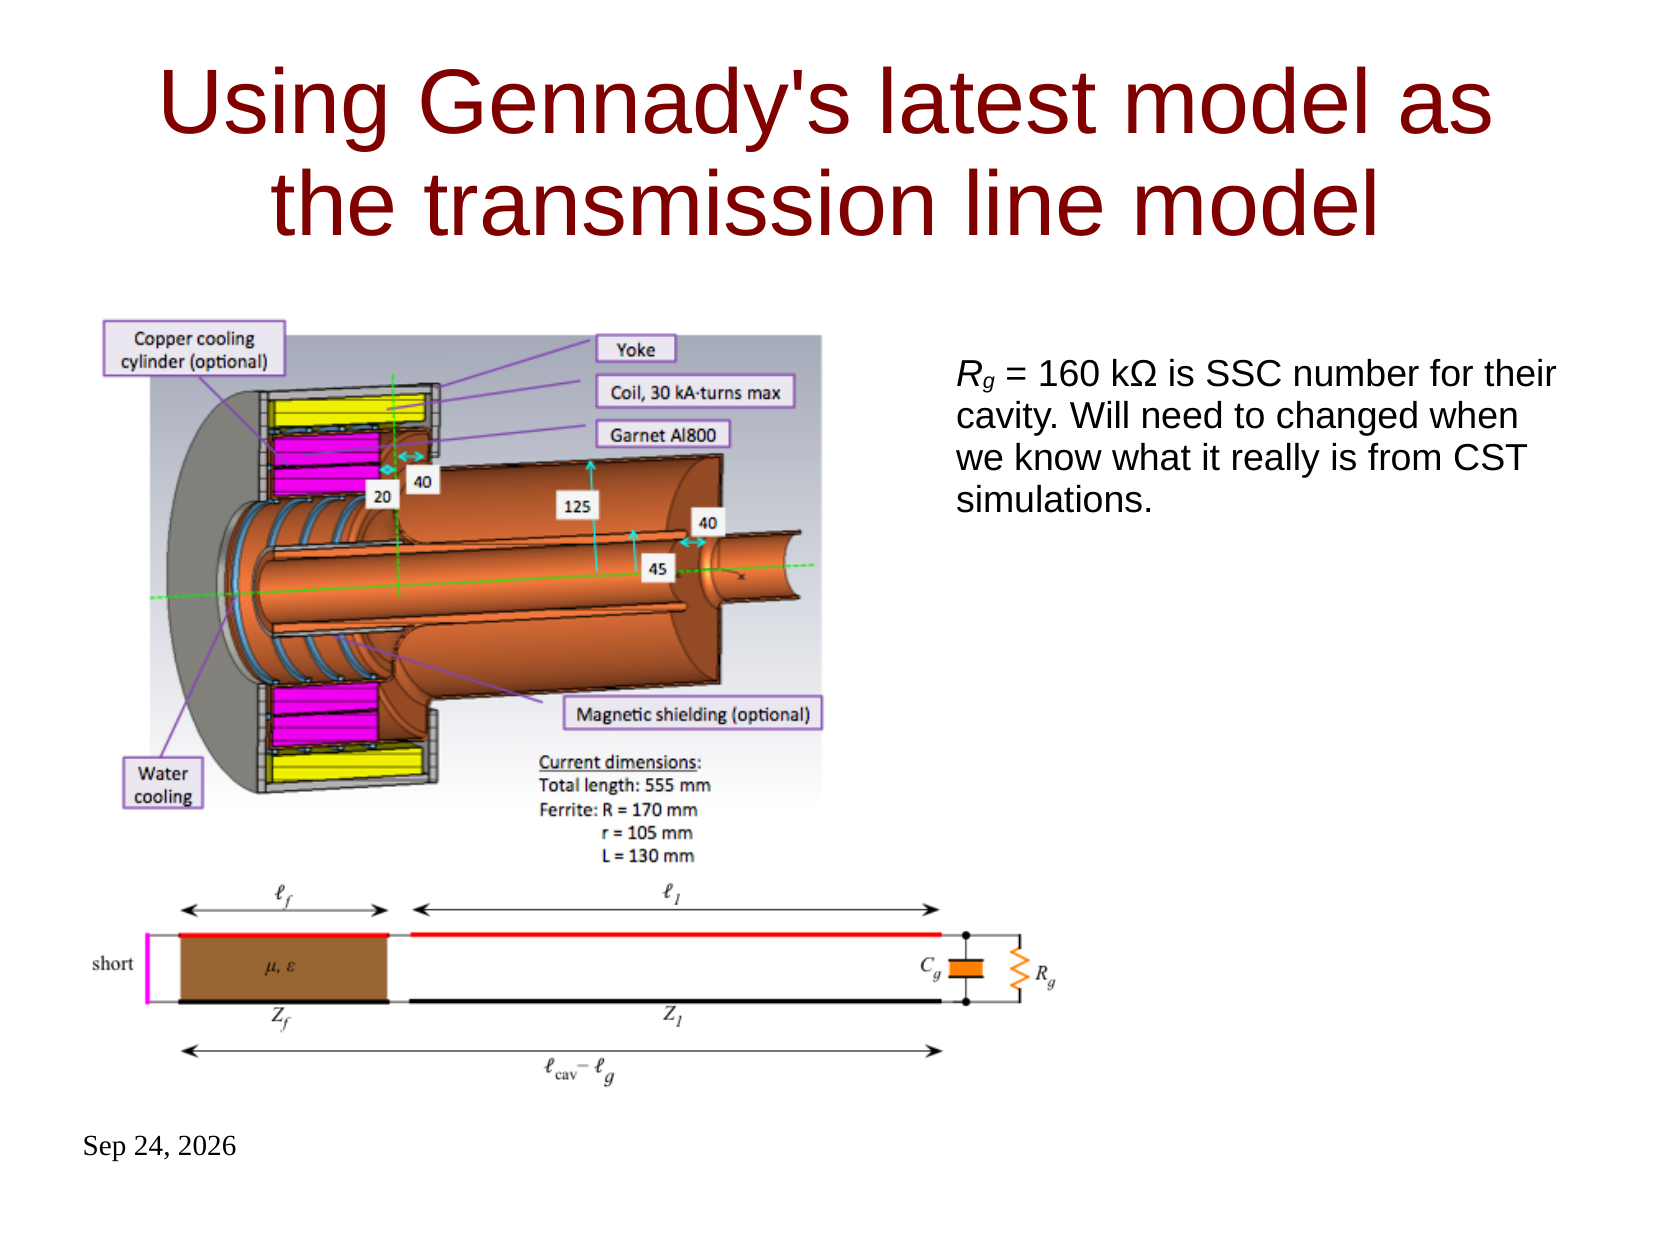

# Using Gennady's latest model as the transmission line model
Rg = 160 kΩ is SSC number for their cavity. Will need to changed when we know what it really is from CST simulations.